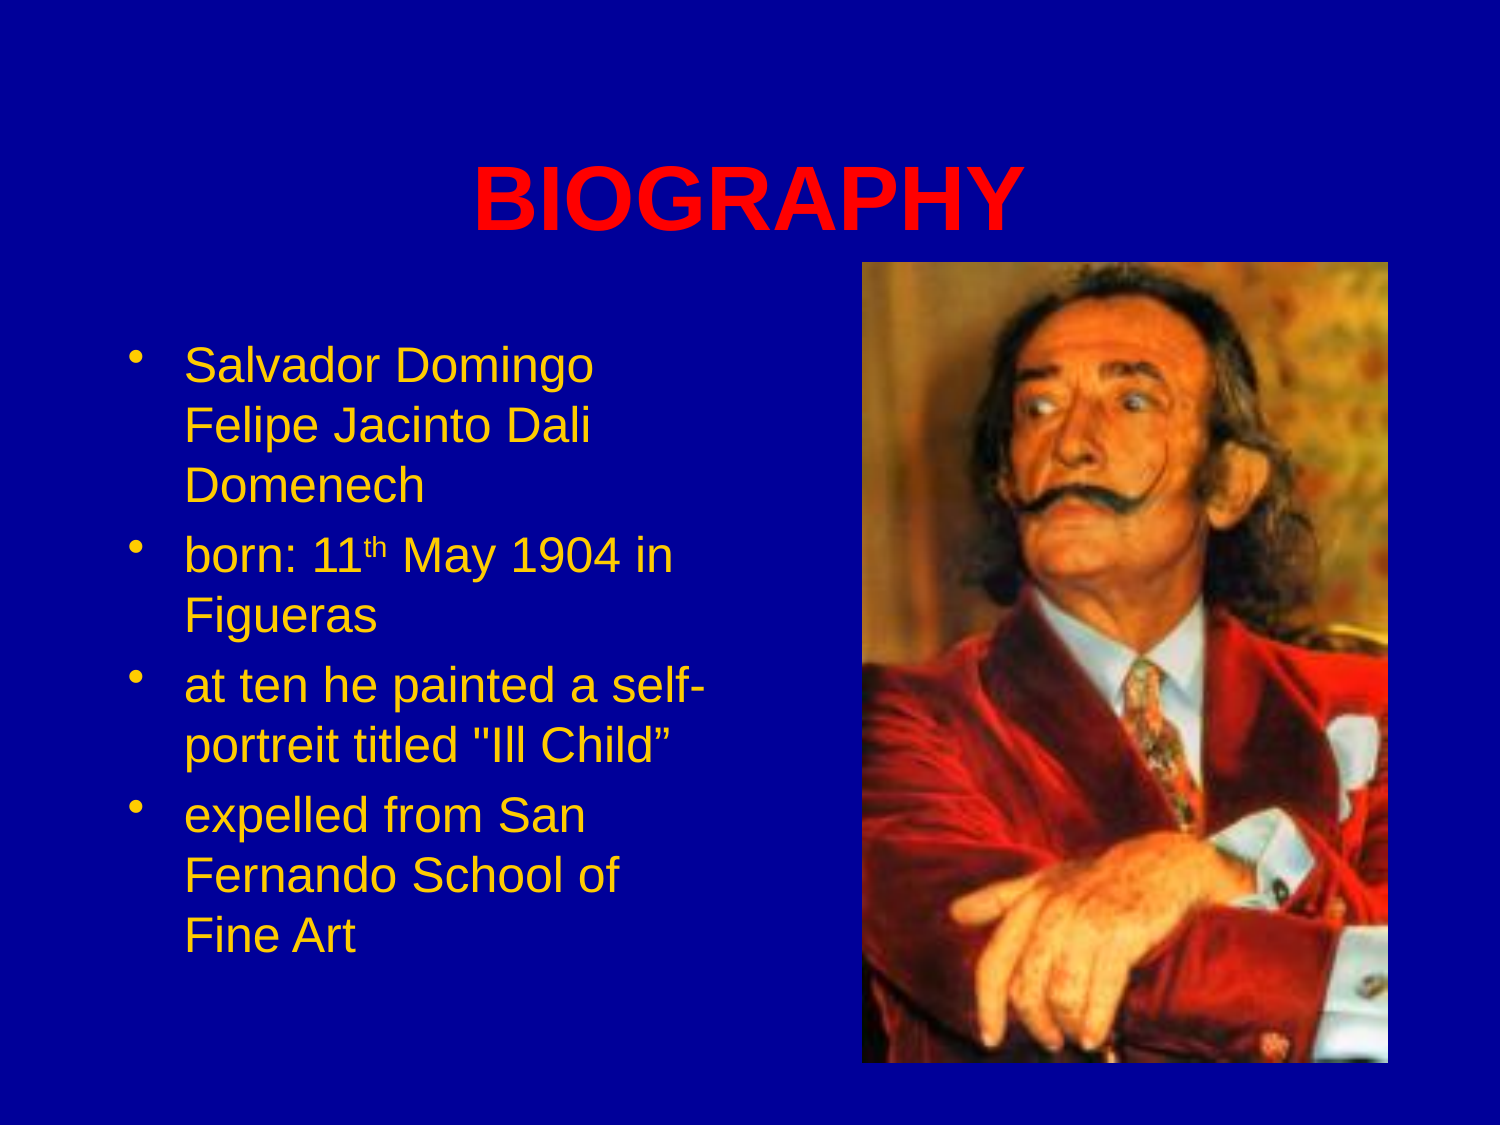

# BIOGRAPHY
Salvador Domingo Felipe Jacinto Dali Domenech
born: 11th May 1904 in Figueras
at ten he painted a self-portreit titled "Ill Child”
expelled from San Fernando School of Fine Art